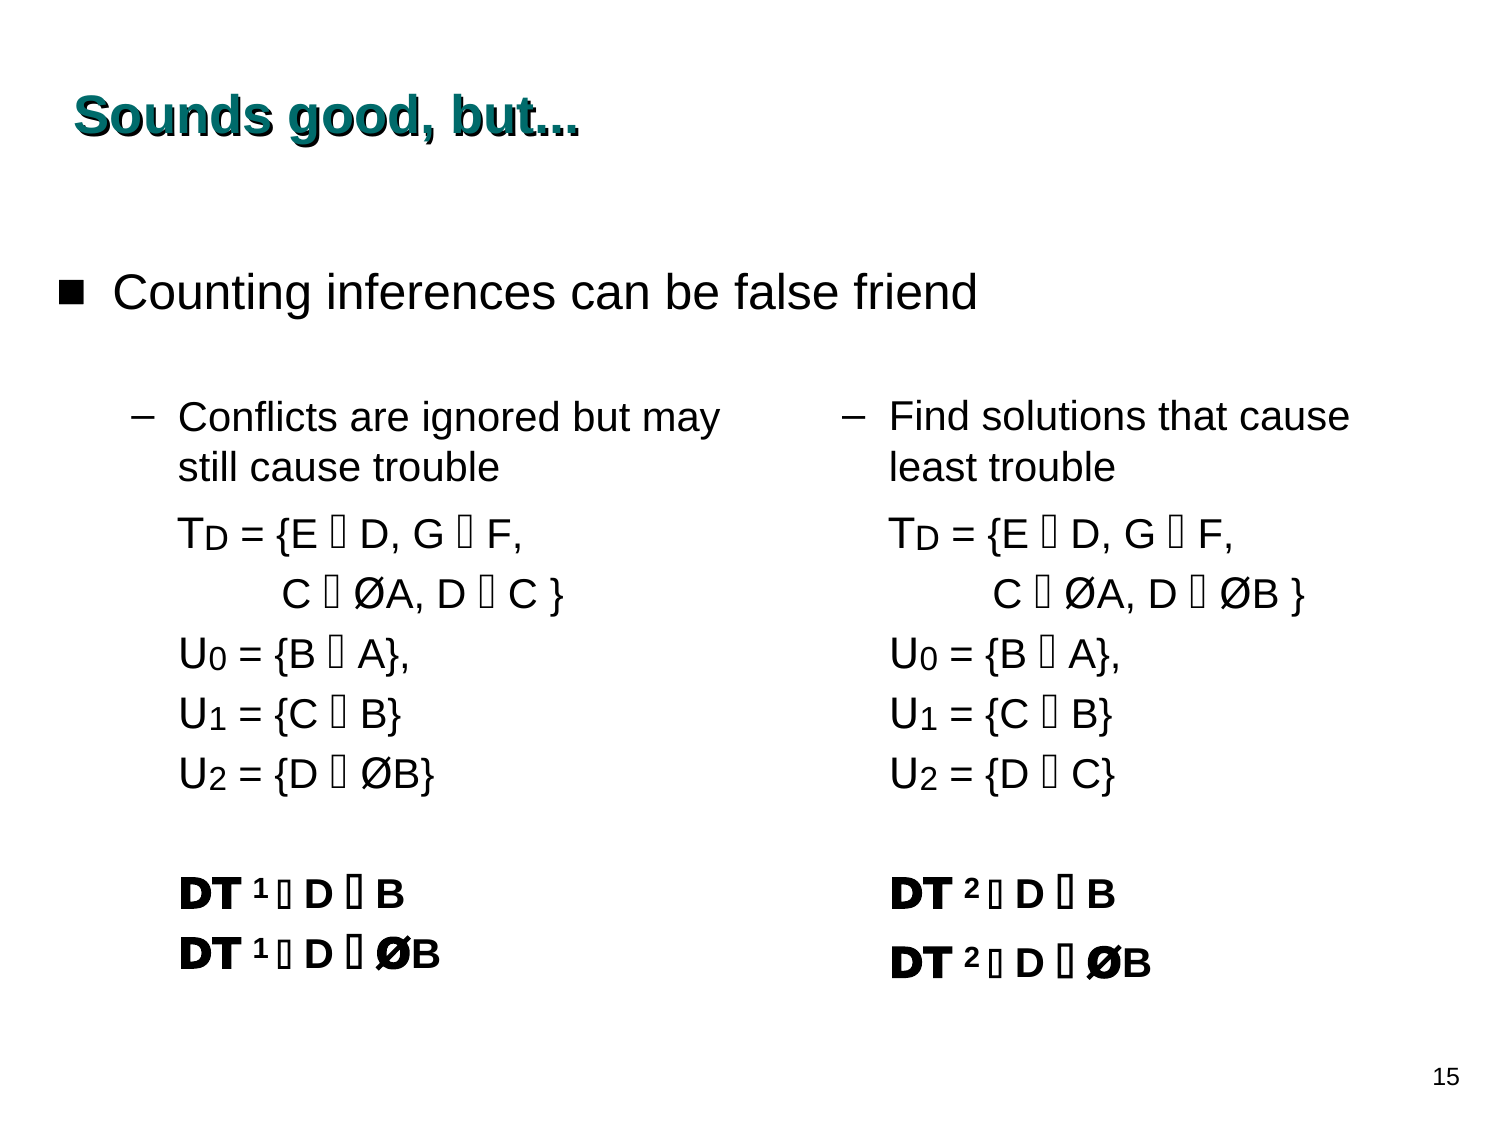

# Sounds good, but...
Counting inferences can be false friend
Find solutions that cause least trouble
TD = {E  D, G  F,
 C  ØA, D  ØB }
U0 = {B  A},
U1 = {C  B}
U2 = {D  C}
DT 2  D  B
DT 2  D  ØB
Conflicts are ignored but may still cause trouble
TD = {E  D, G  F,
 C  ØA, D  C }
U0 = {B  A},
U1 = {C  B}
U2 = {D  ØB}
DT 1  D  B
DT 1  D  ØB
15